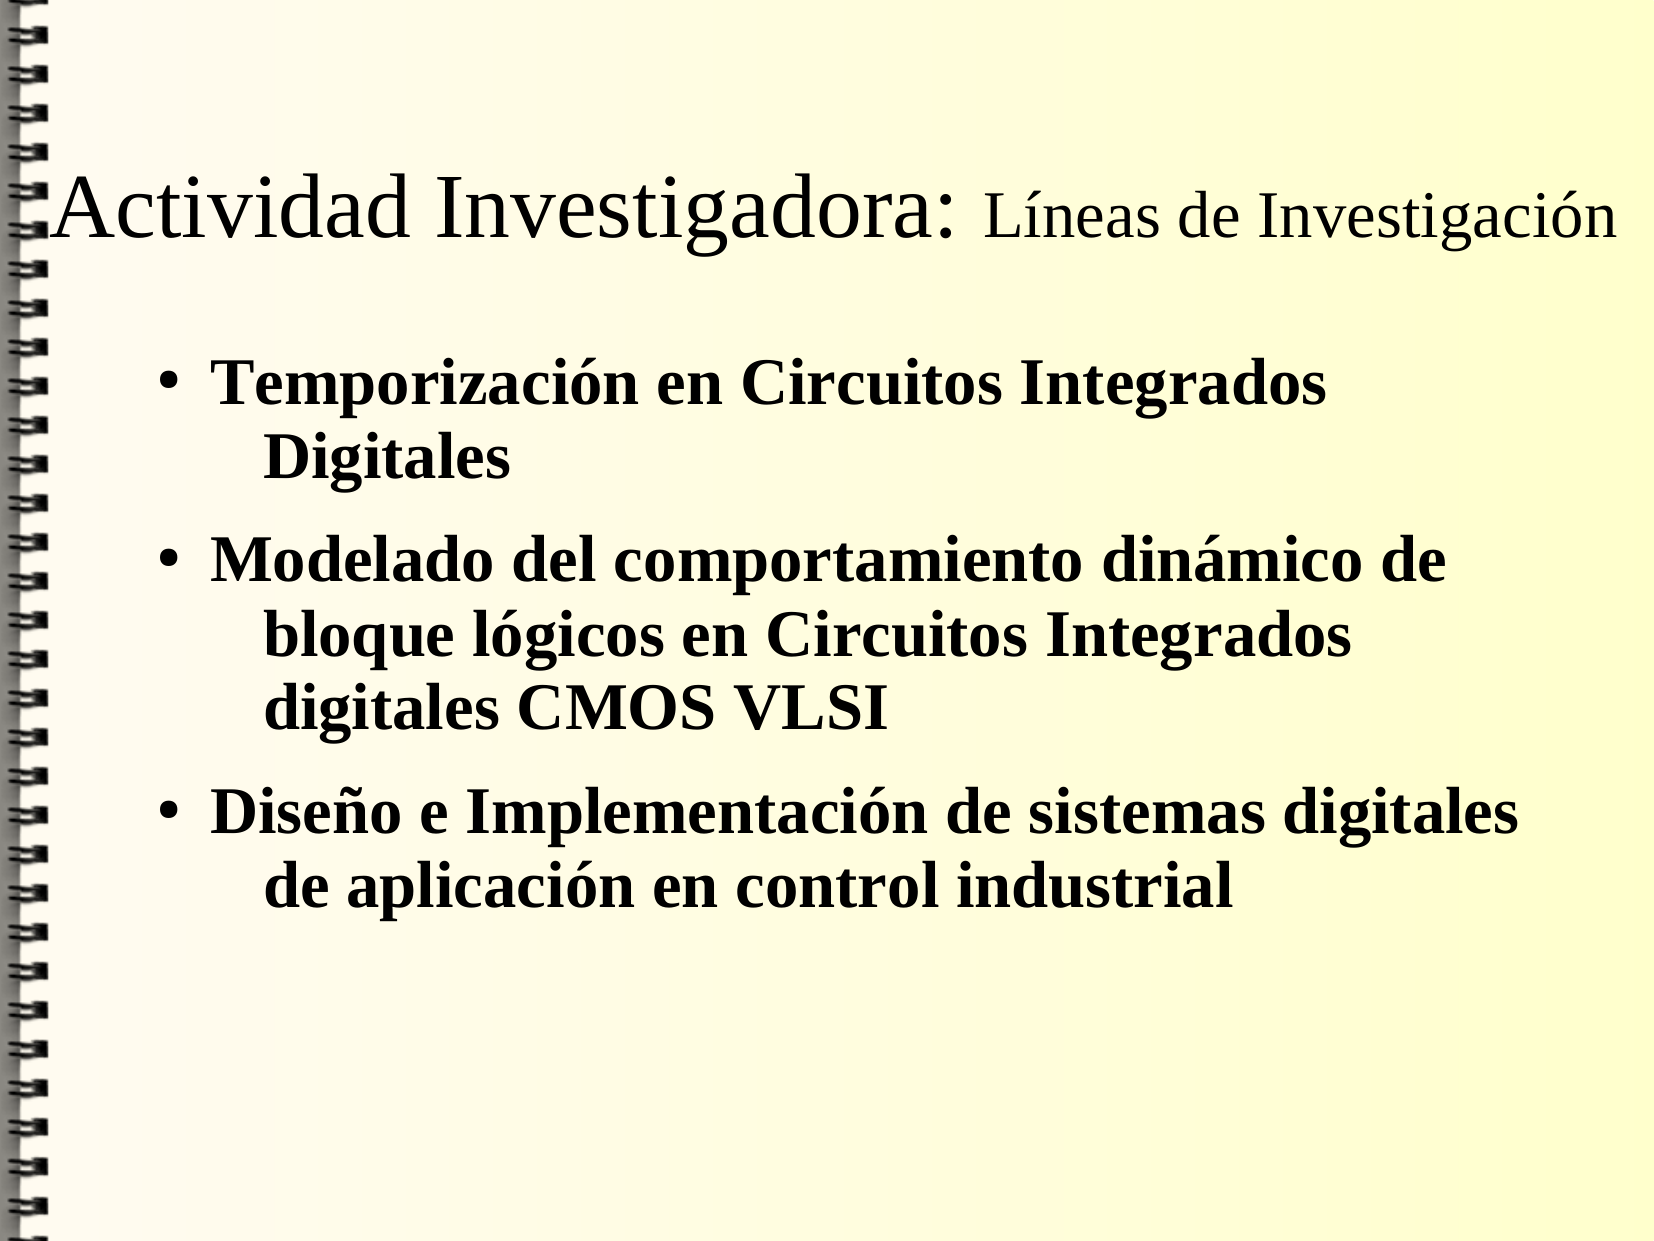

# Actividad Investigadora: Líneas de Investigación
Temporización en Circuitos Integrados Digitales
Modelado del comportamiento dinámico de bloque lógicos en Circuitos Integrados digitales CMOS VLSI
Diseño e Implementación de sistemas digitales de aplicación en control industrial